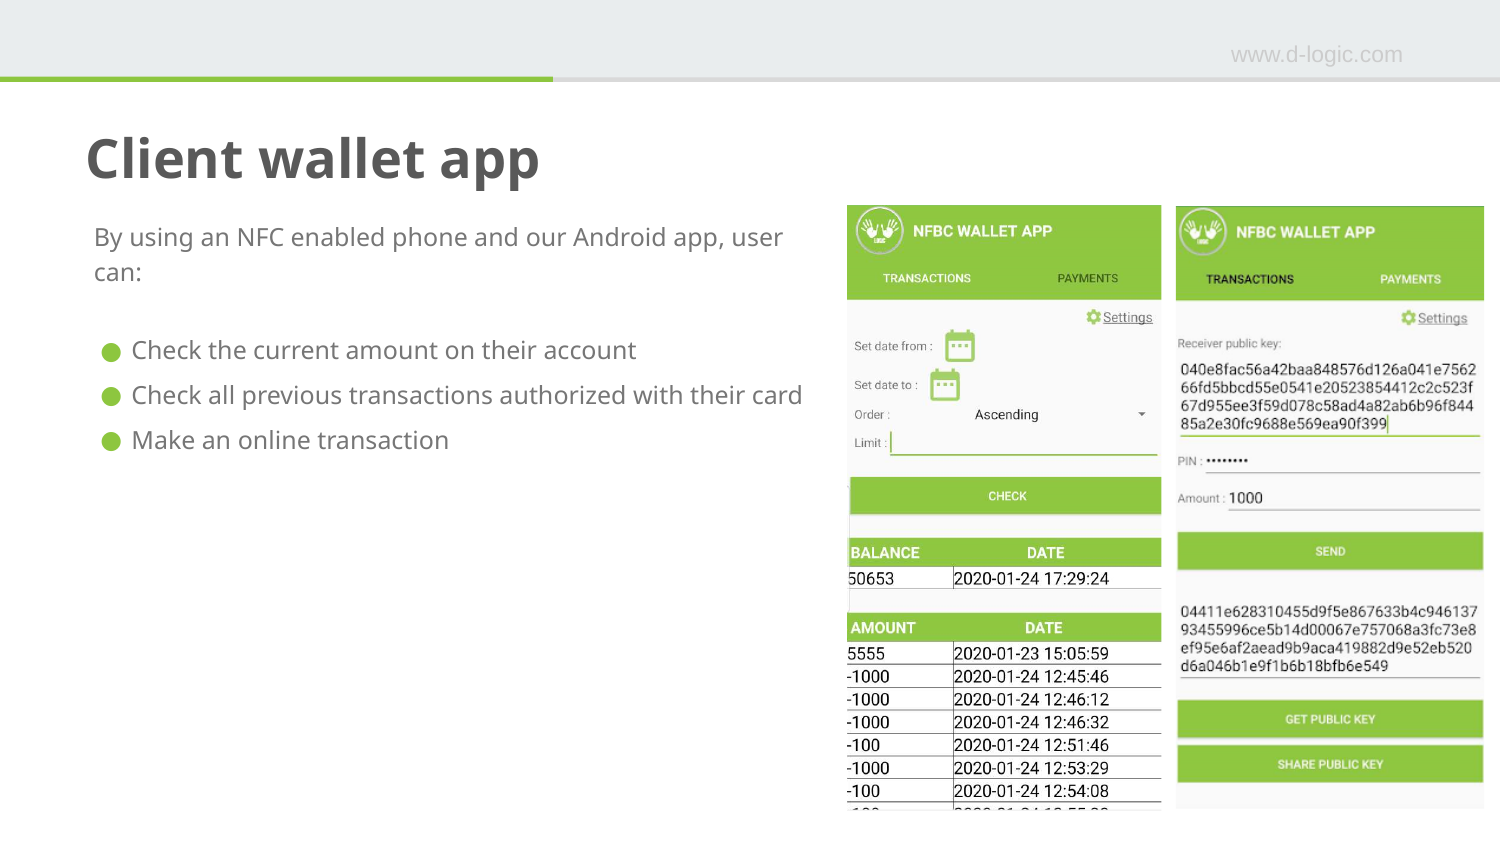

# Client wallet app
By using an NFC enabled phone and our Android app, user can:
Check the current amount on their account
Check all previous transactions authorized with their card
Make an online transaction